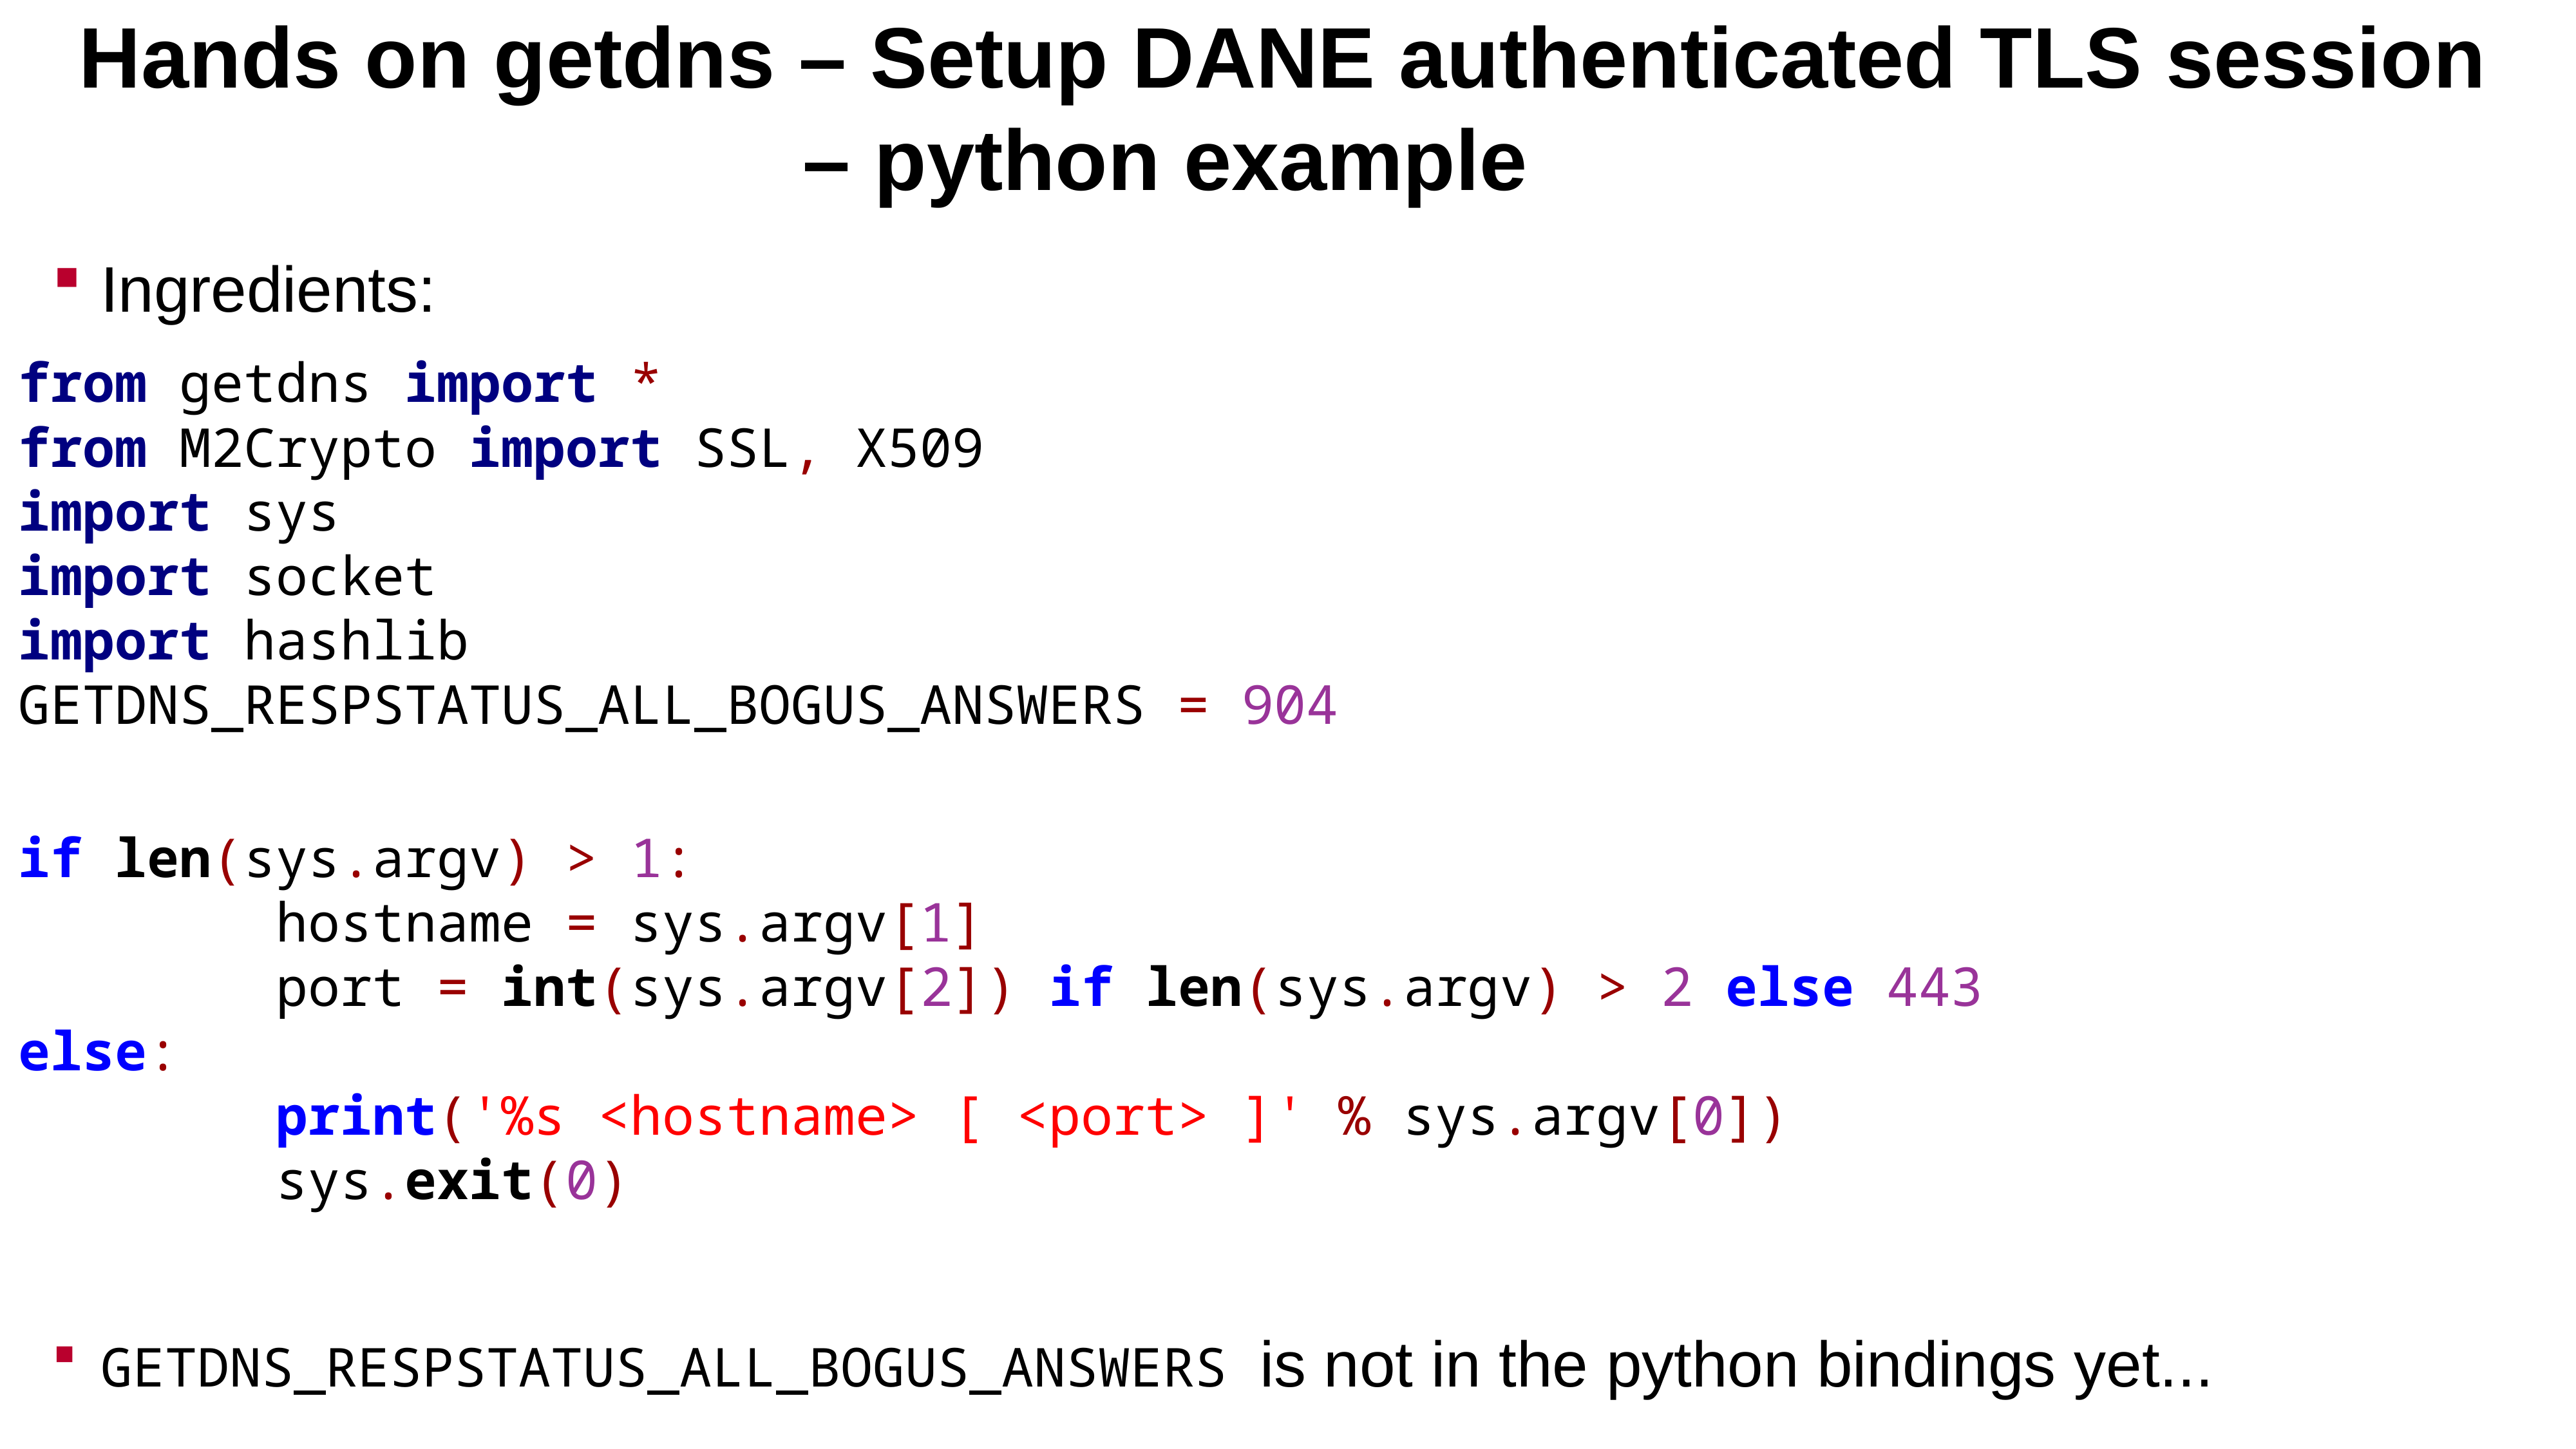

# Hands on getdns – Setup DANE authenticated TLS session – python example
Ingredients:
from getdns import *
from M2Crypto import SSL, X509
import sys
import socket
import hashlib
GETDNS_RESPSTATUS_ALL_BOGUS_ANSWERS = 904
if len(sys.argv) > 1:
 hostname = sys.argv[1]
 port = int(sys.argv[2]) if len(sys.argv) > 2 else 443
else:
 print('%s <hostname> [ <port> ]' % sys.argv[0])
 sys.exit(0)
GETDNS_RESPSTATUS_ALL_BOGUS_ANSWERS is not in the python bindings yet...